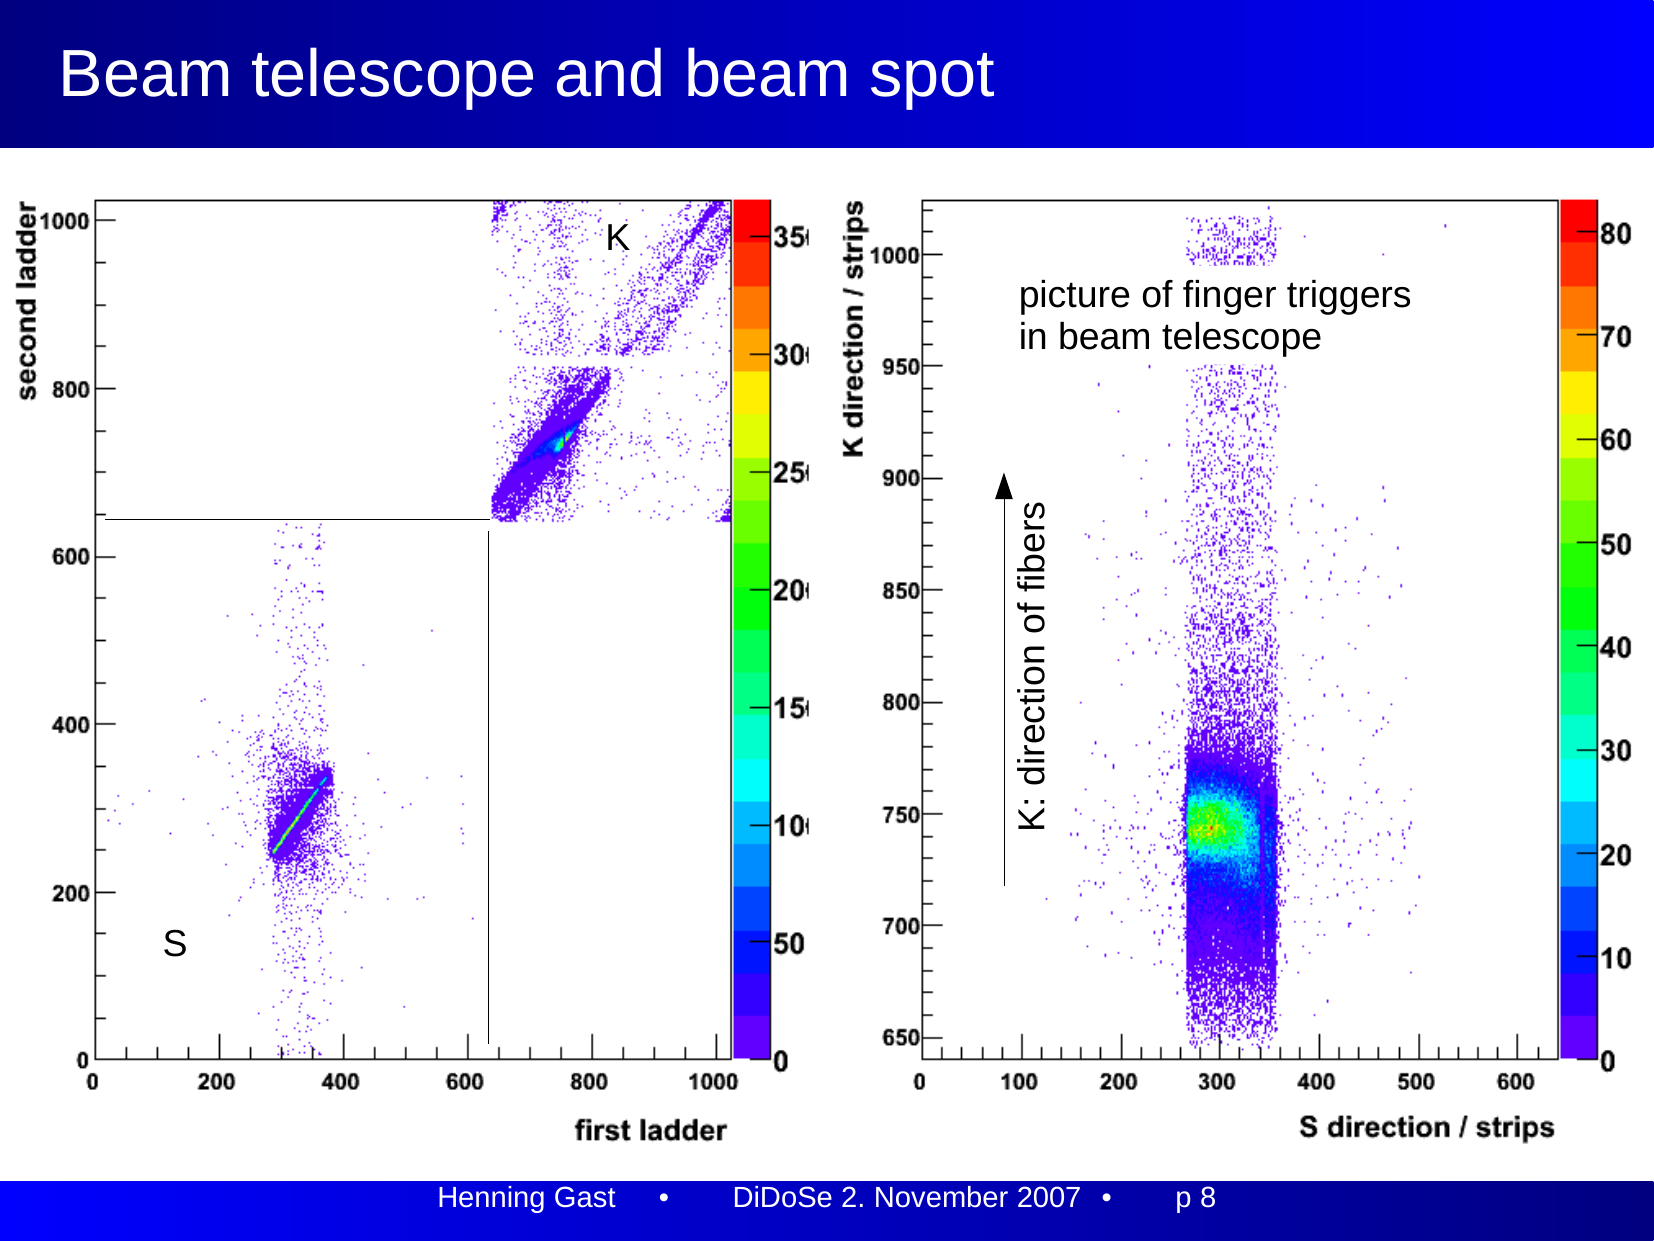

# Beam telescope and beam spot
K
picture of finger triggers in beam telescope
K: direction of fibers
S